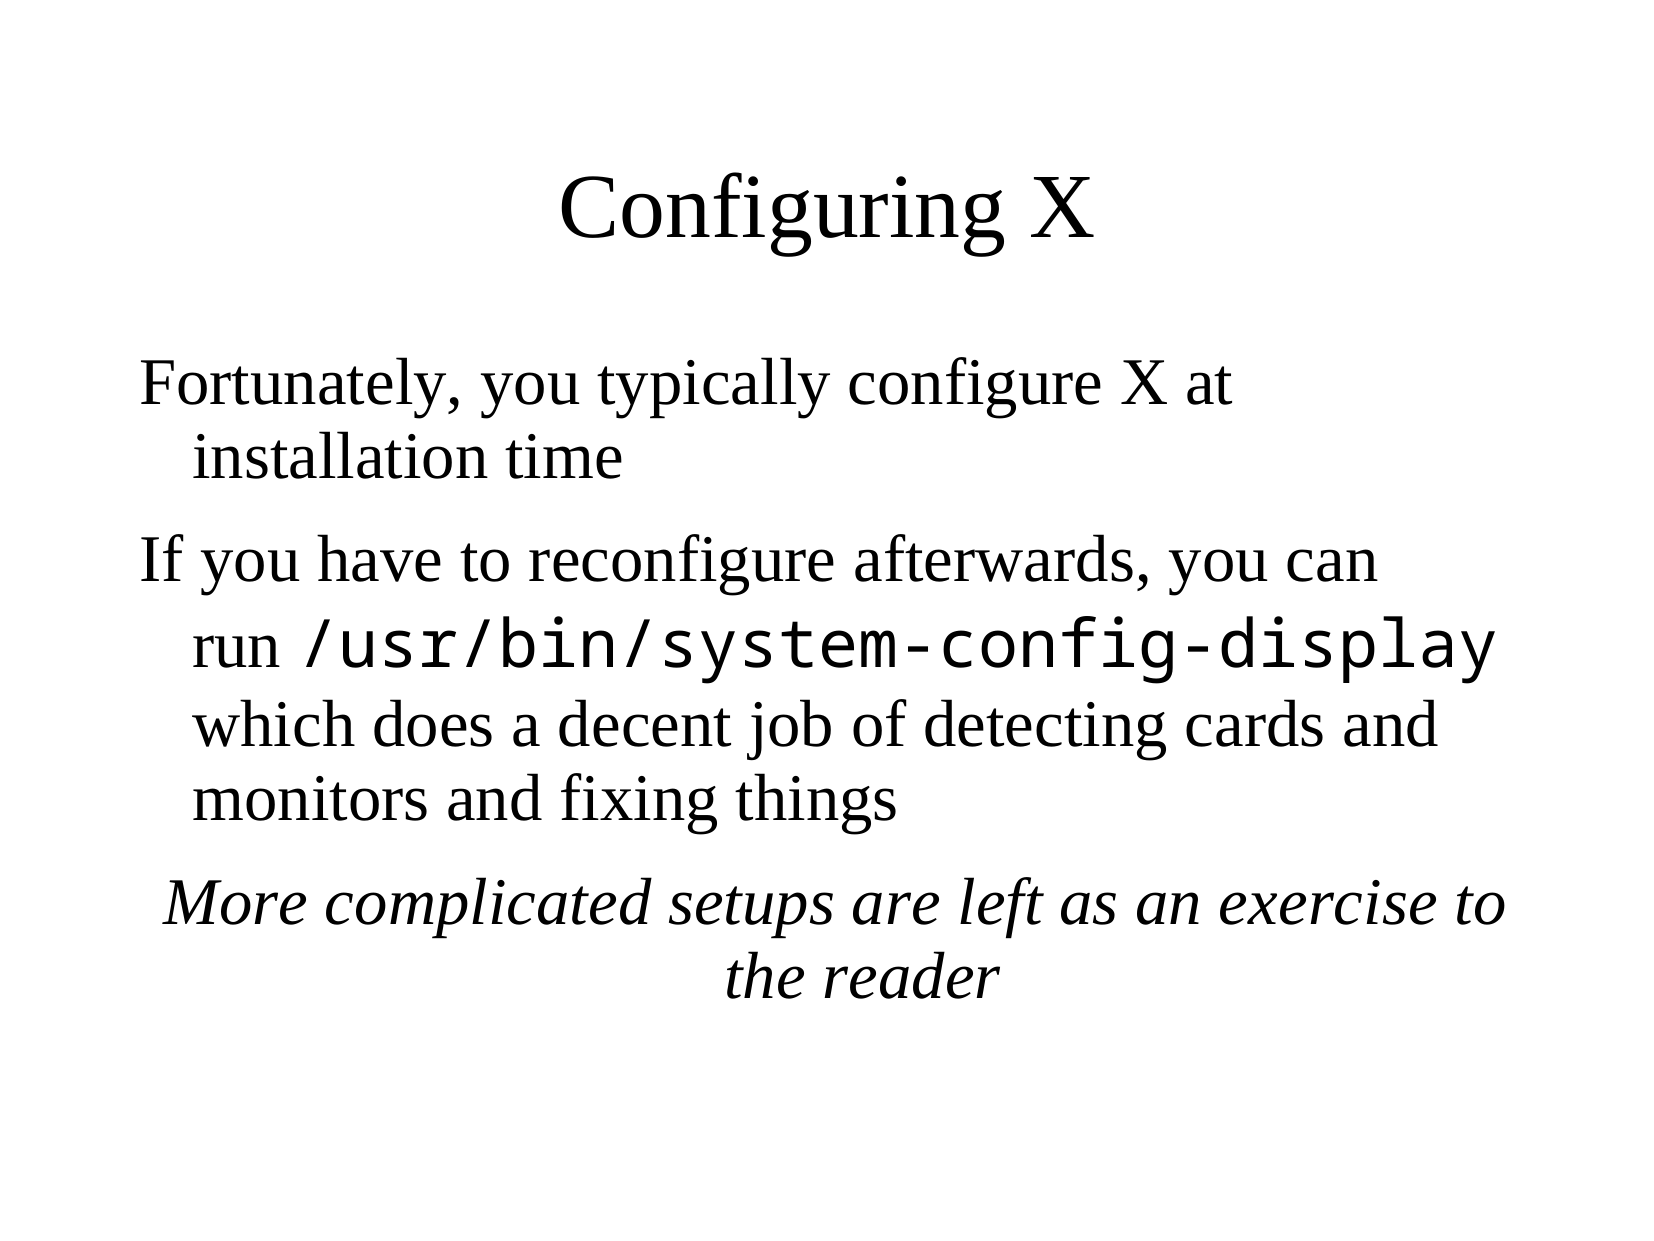

# Configuring X
Fortunately, you typically configure X at installation time
If you have to reconfigure afterwards, you can run /usr/bin/system-config-display which does a decent job of detecting cards and monitors and fixing things
More complicated setups are left as an exercise to the reader